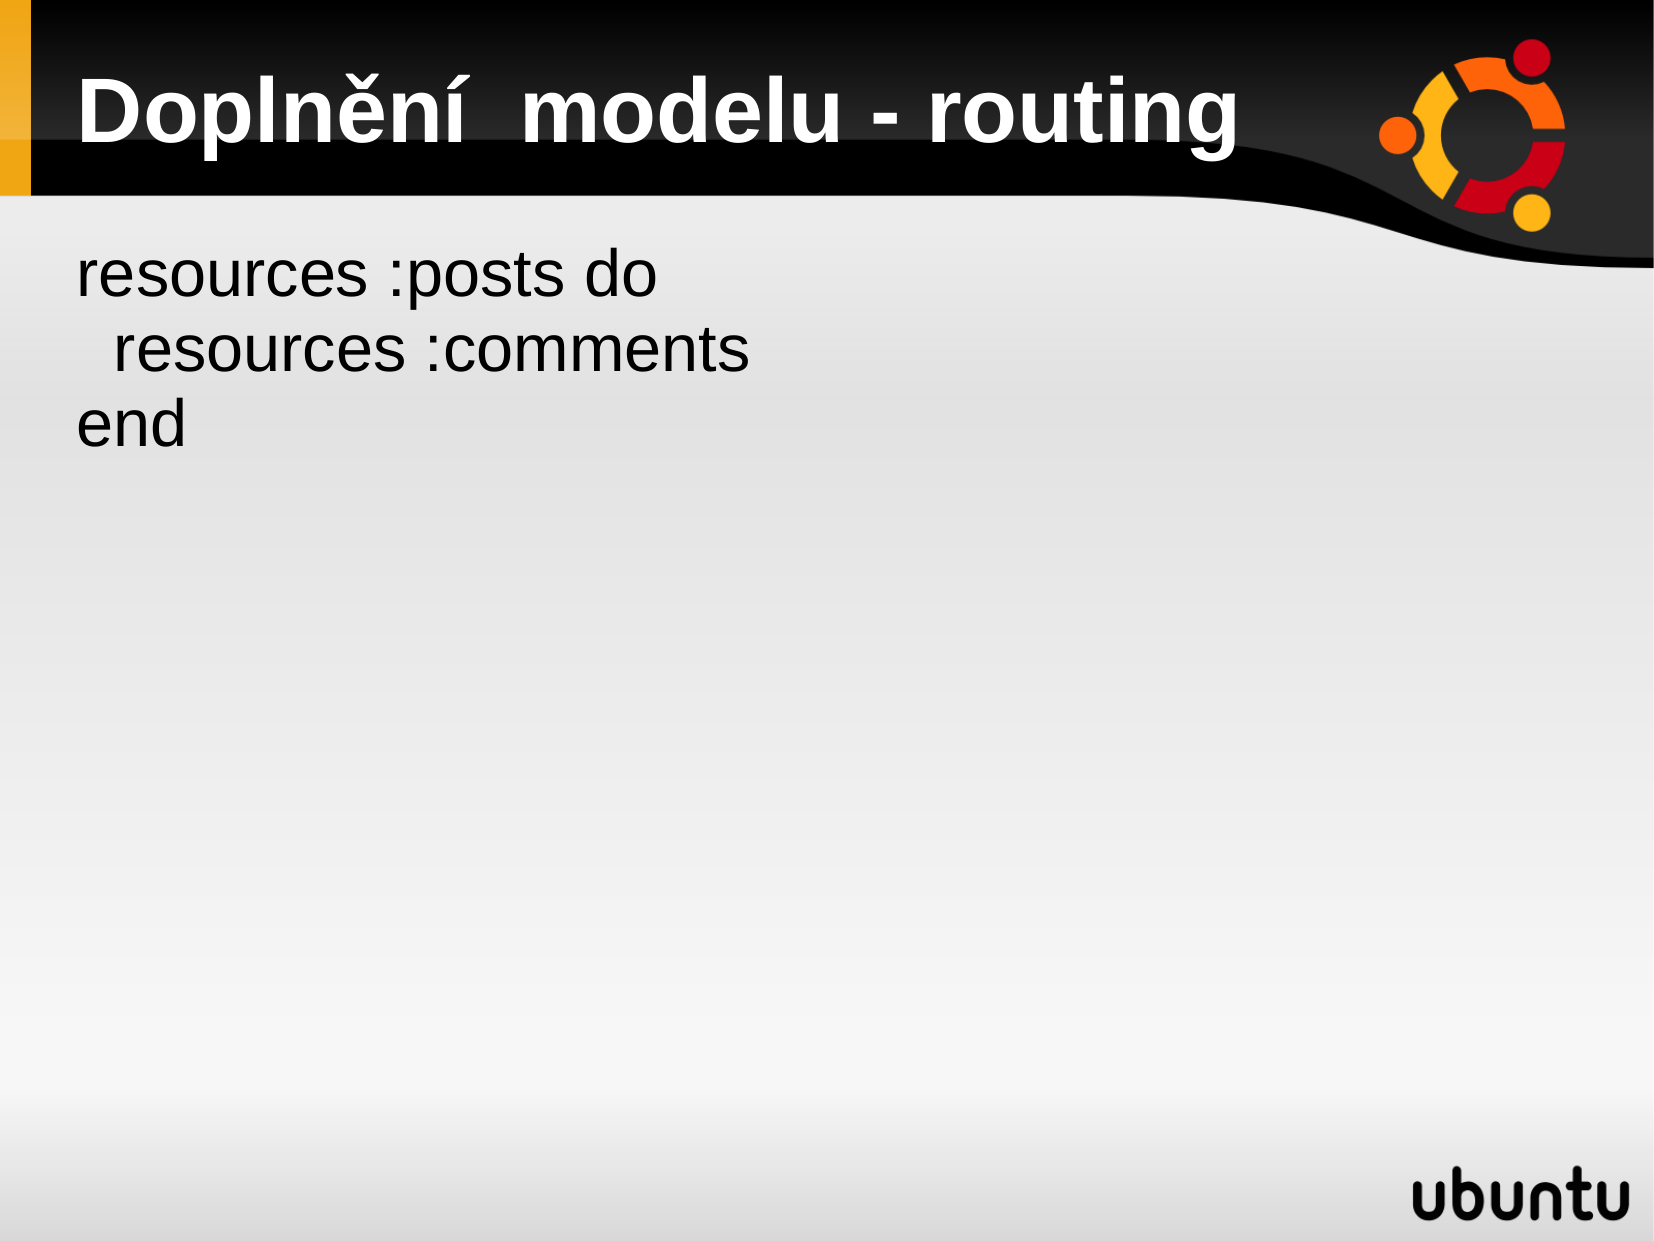

# Doplnění modelu - routing
resources :posts do
 resources :comments
end